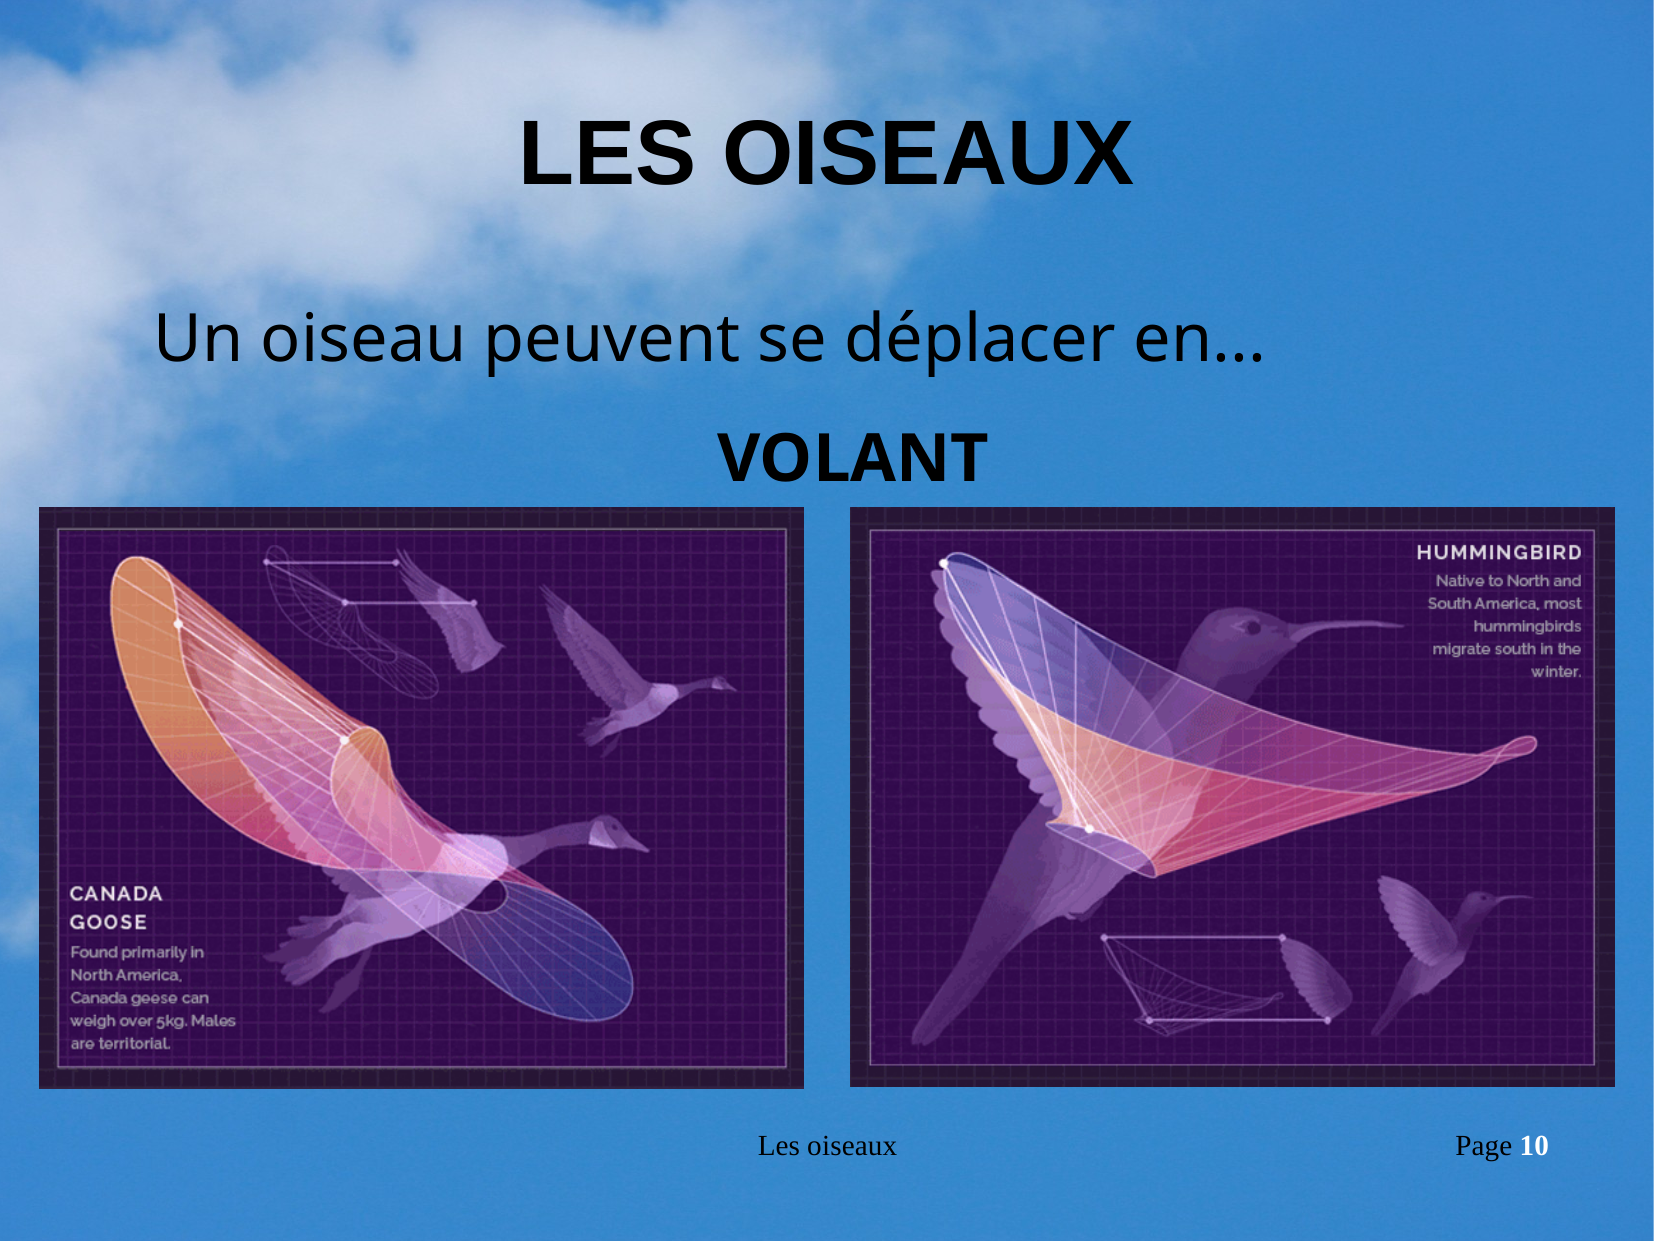

LES OISEAUX
# Un oiseau peuvent se déplacer en...
VOLANT
10